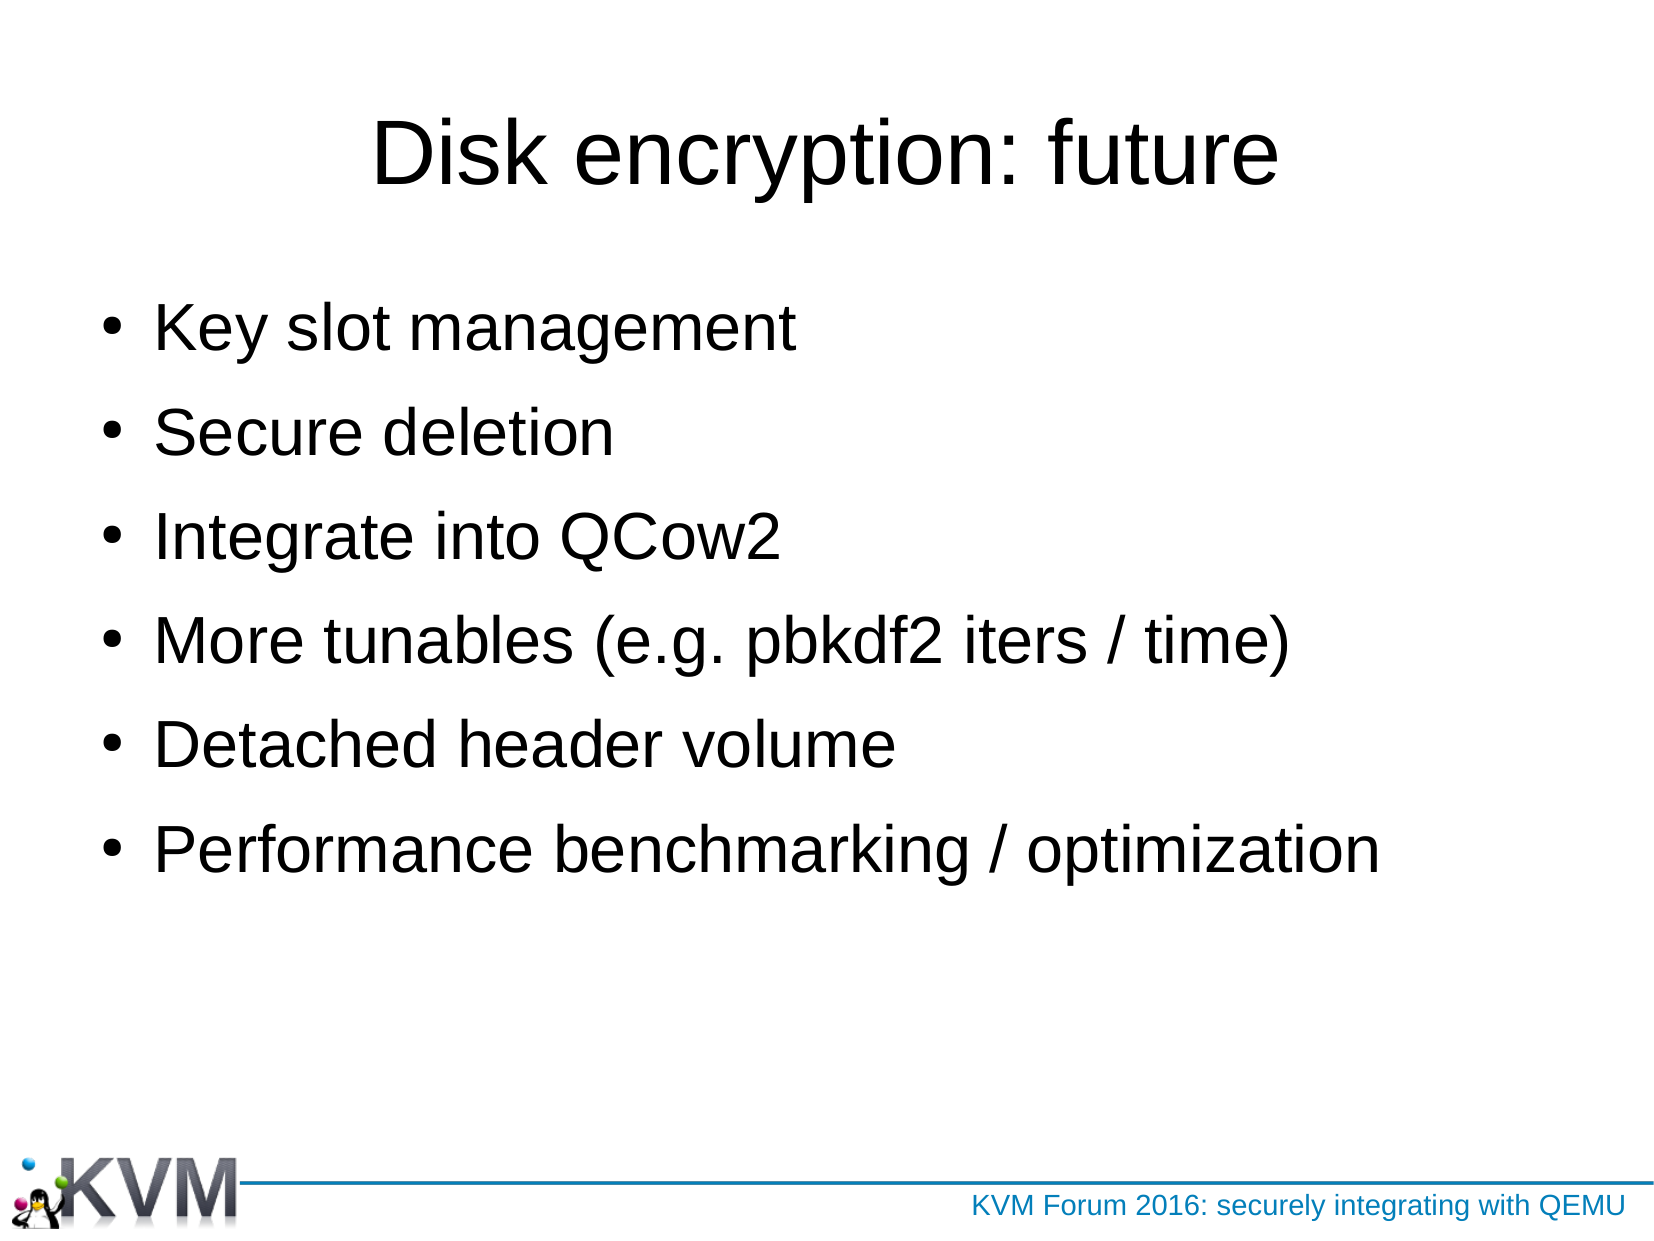

# Disk encryption: future
Key slot management
Secure deletion
Integrate into QCow2
More tunables (e.g. pbkdf2 iters / time)
Detached header volume
Performance benchmarking / optimization